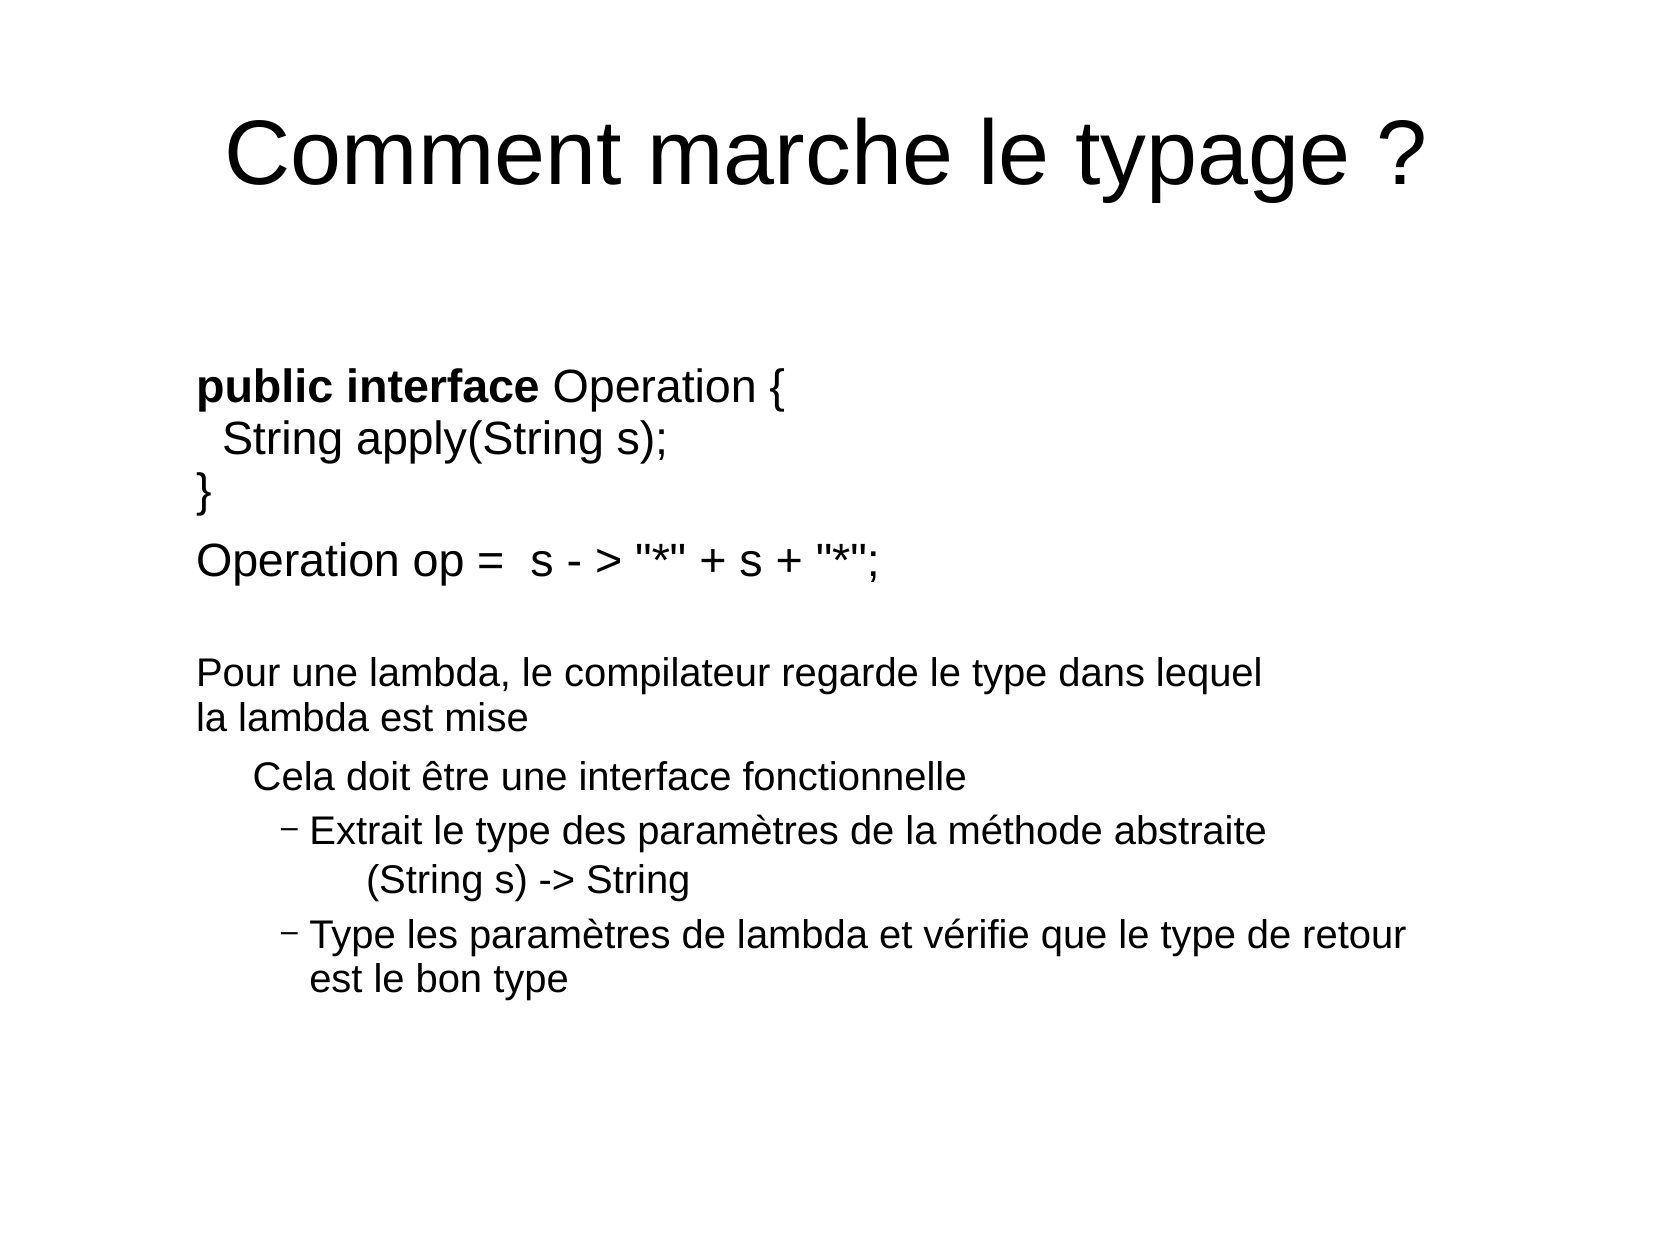

# Comment marche le typage ?
public interface Operation {
 String apply(String s);
}
Operation op = s - > "*" + s + "*";
Pour une lambda, le compilateur regarde le type dans lequel
la lambda est mise
Cela doit être une interface fonctionnelle
Extrait le type des paramètres de la méthode abstraite
(String s) -> String
Type les paramètres de lambda et vérifie que le type de retour
est le bon type